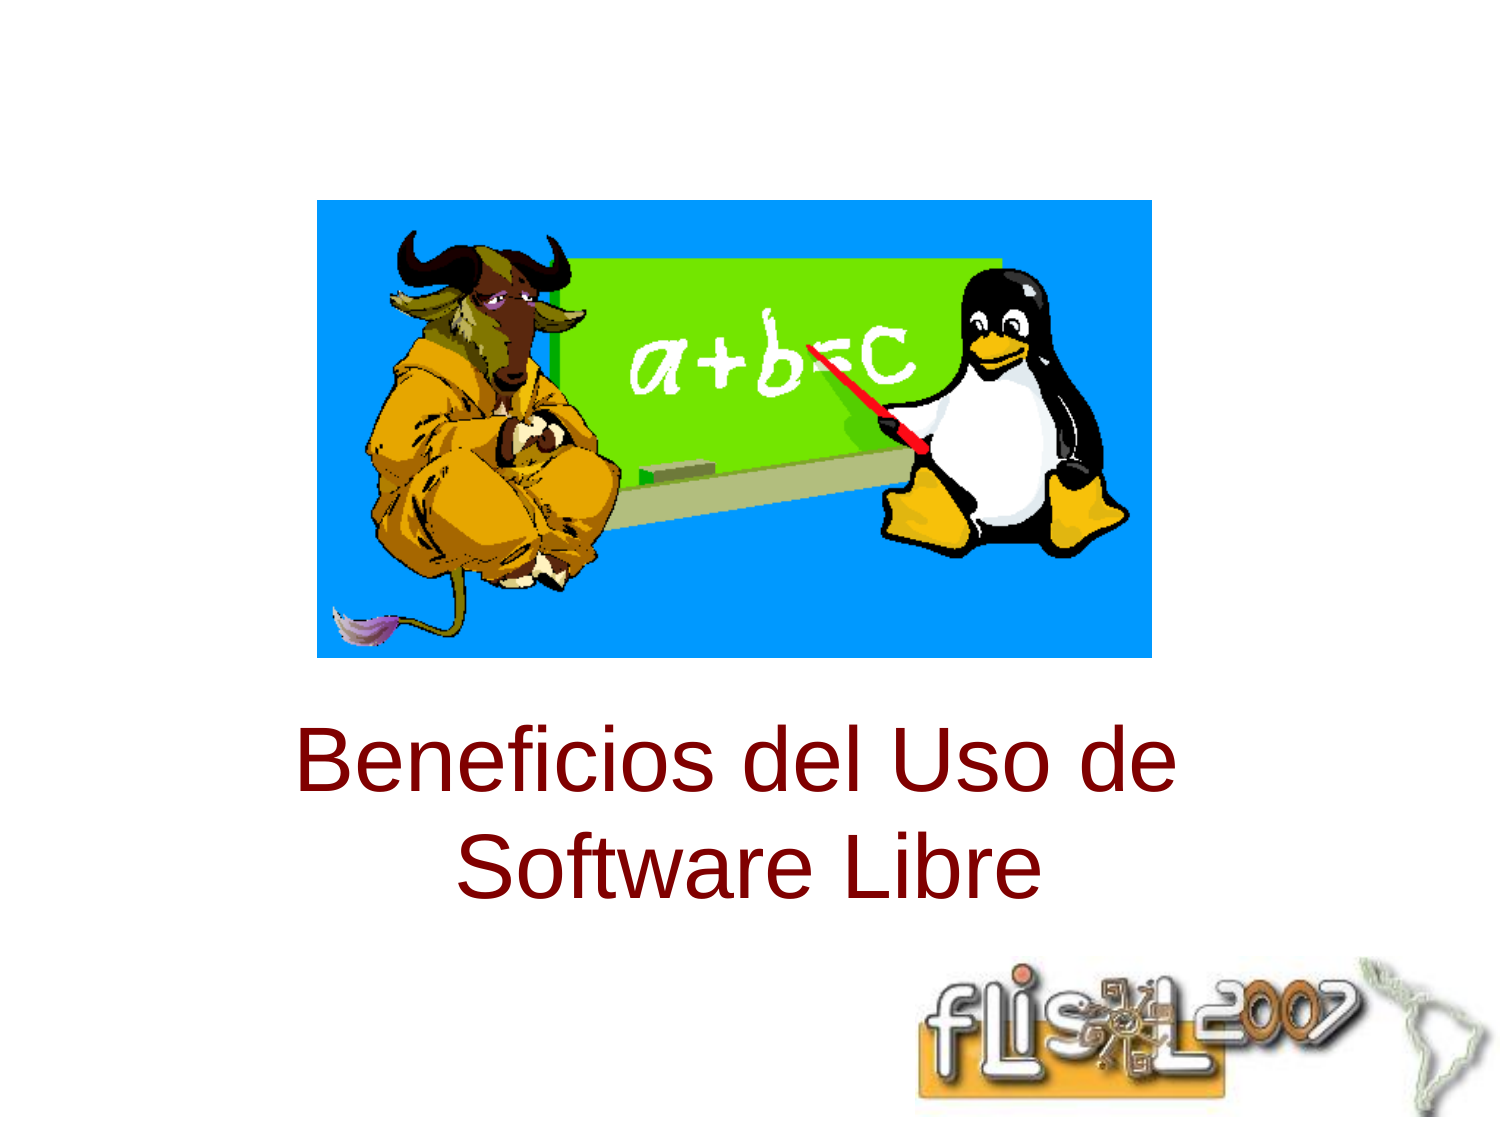

# Beneficios del Uso de Software Libre